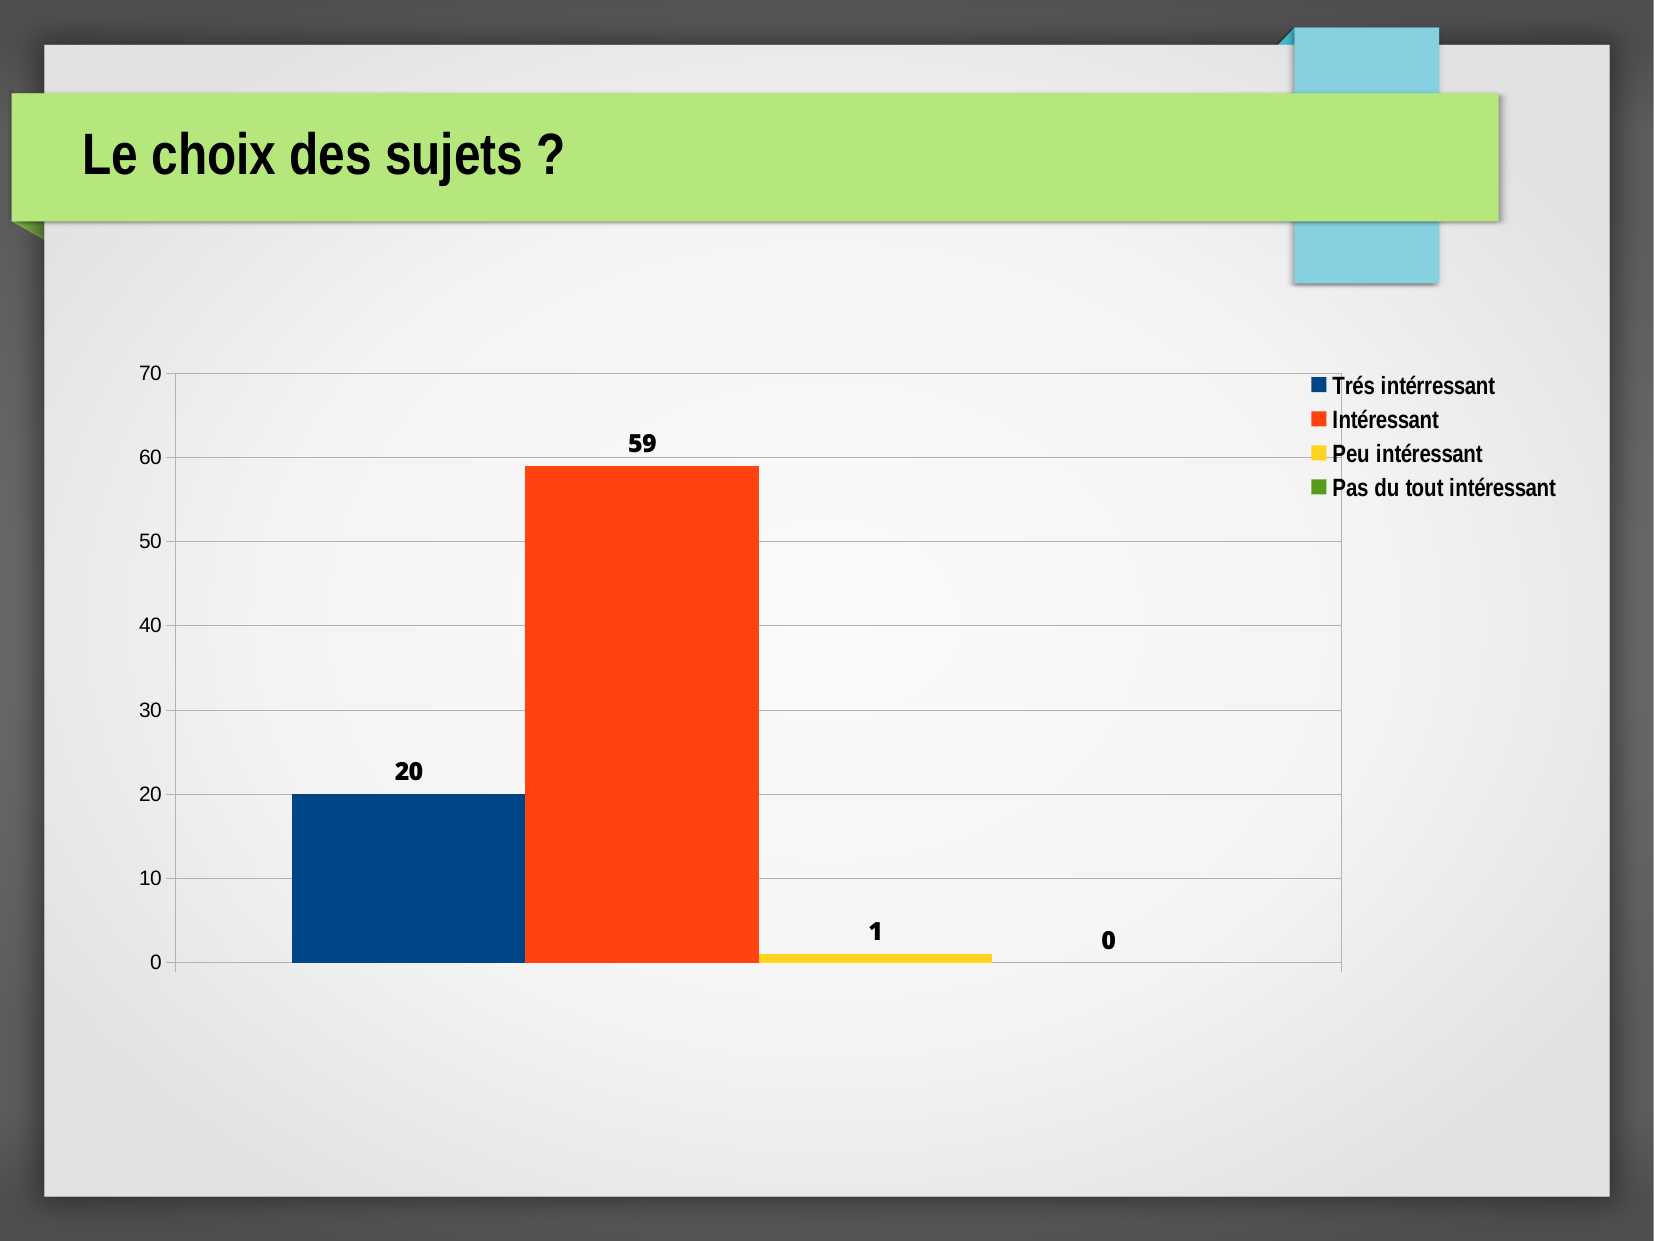

# Le choix des sujets ?
### Chart
| Category | Trés intérressant | Intéressant | Peu intéressant | Pas du tout intéressant |
|---|---|---|---|---|
| None | 20.0 | 59.0 | 1.0 | 0.0 |